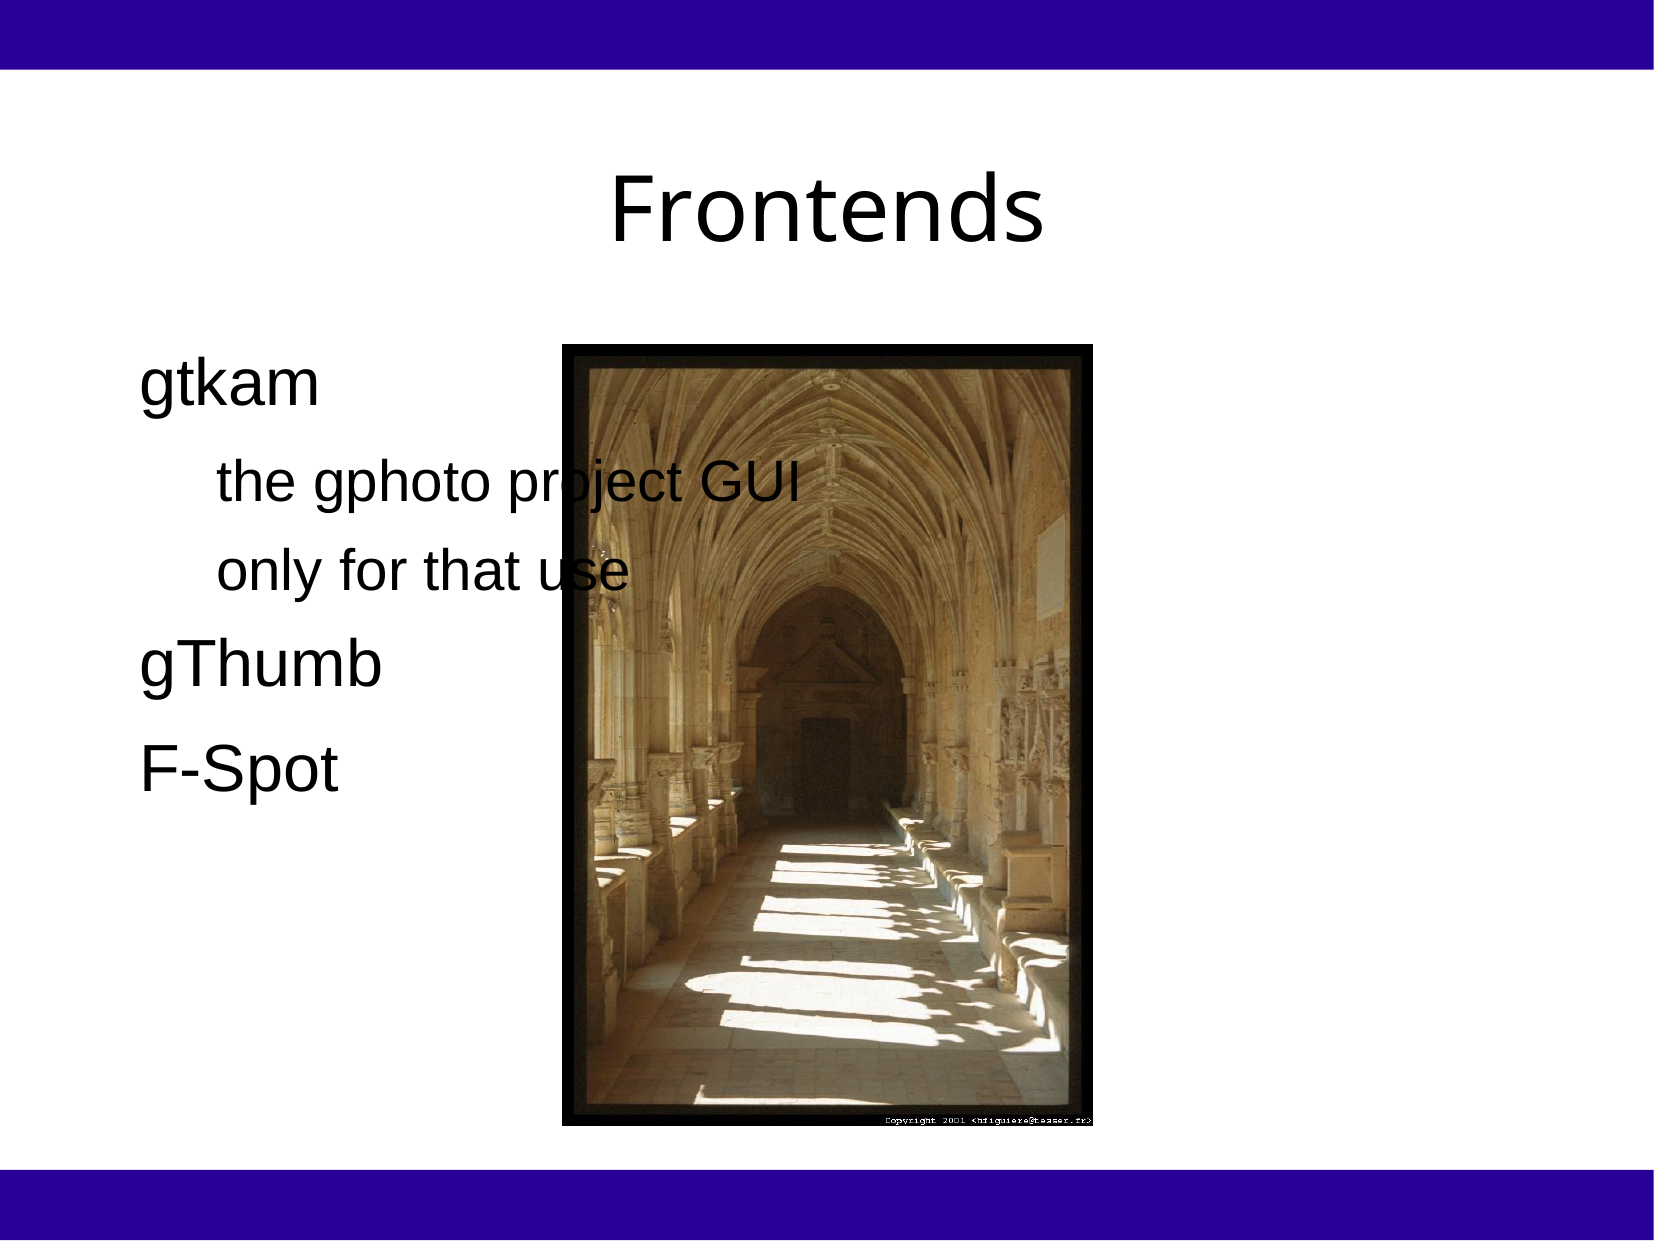

# Frontends
gtkam
the gphoto project GUI
only for that use
gThumb
F-Spot